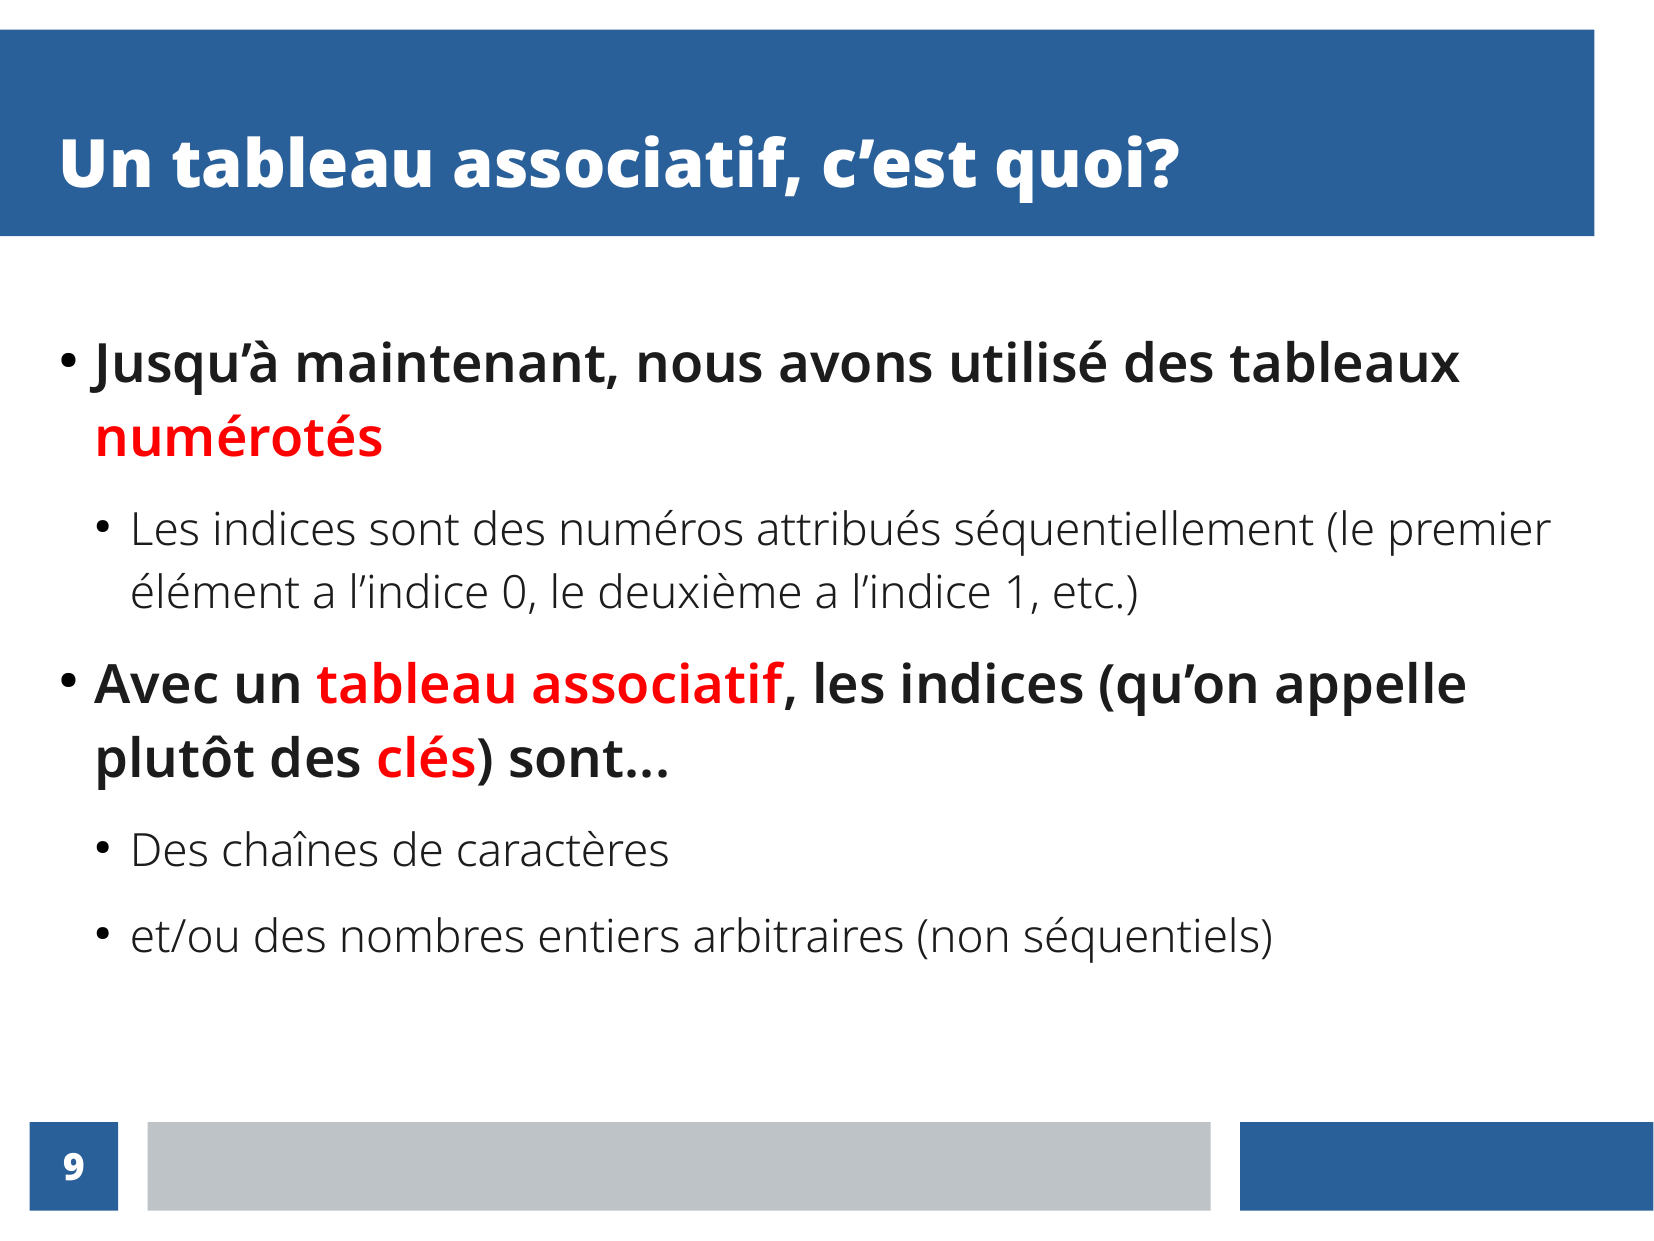

# Un tableau associatif, c’est quoi?
Jusqu’à maintenant, nous avons utilisé des tableaux numérotés
Les indices sont des numéros attribués séquentiellement (le premier élément a l’indice 0, le deuxième a l’indice 1, etc.)
Avec un tableau associatif, les indices (qu’on appelle plutôt des clés) sont...
Des chaînes de caractères
et/ou des nombres entiers arbitraires (non séquentiels)
9